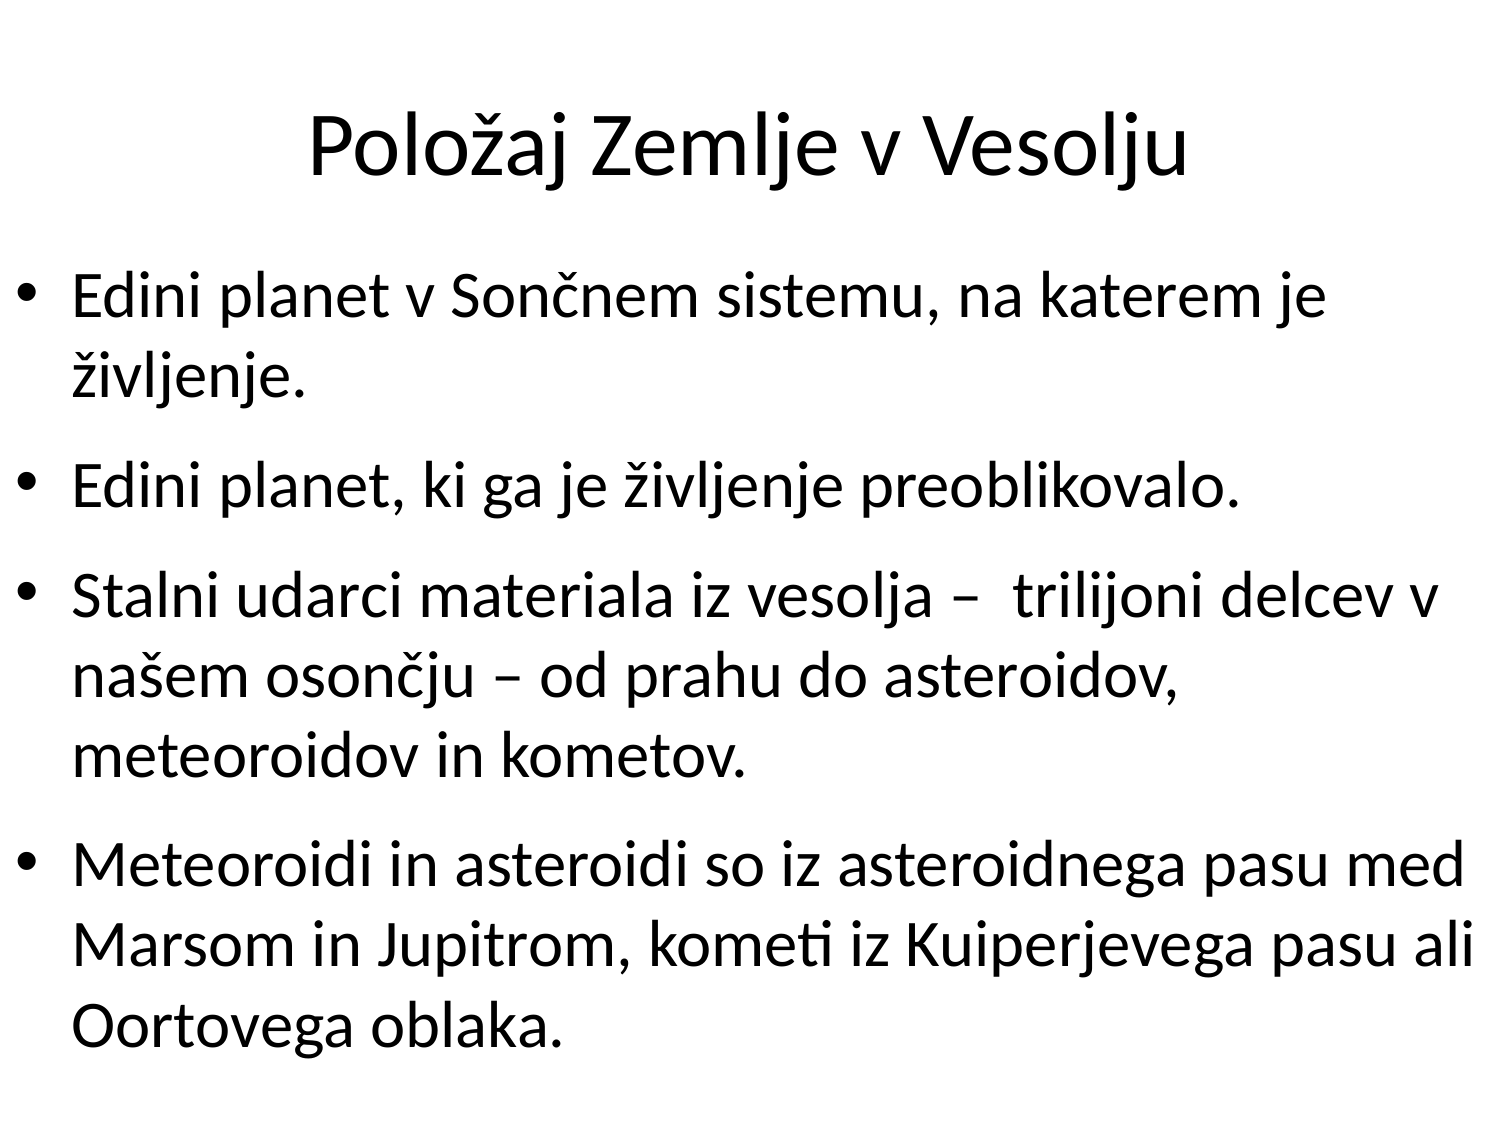

# Položaj Zemlje v Vesolju
Edini planet v Sončnem sistemu, na katerem je življenje.
Edini planet, ki ga je življenje preoblikovalo.
Stalni udarci materiala iz vesolja – trilijoni delcev v našem osončju – od prahu do asteroidov, meteoroidov in kometov.
Meteoroidi in asteroidi so iz asteroidnega pasu med Marsom in Jupitrom, kometi iz Kuiperjevega pasu ali Oortovega oblaka.